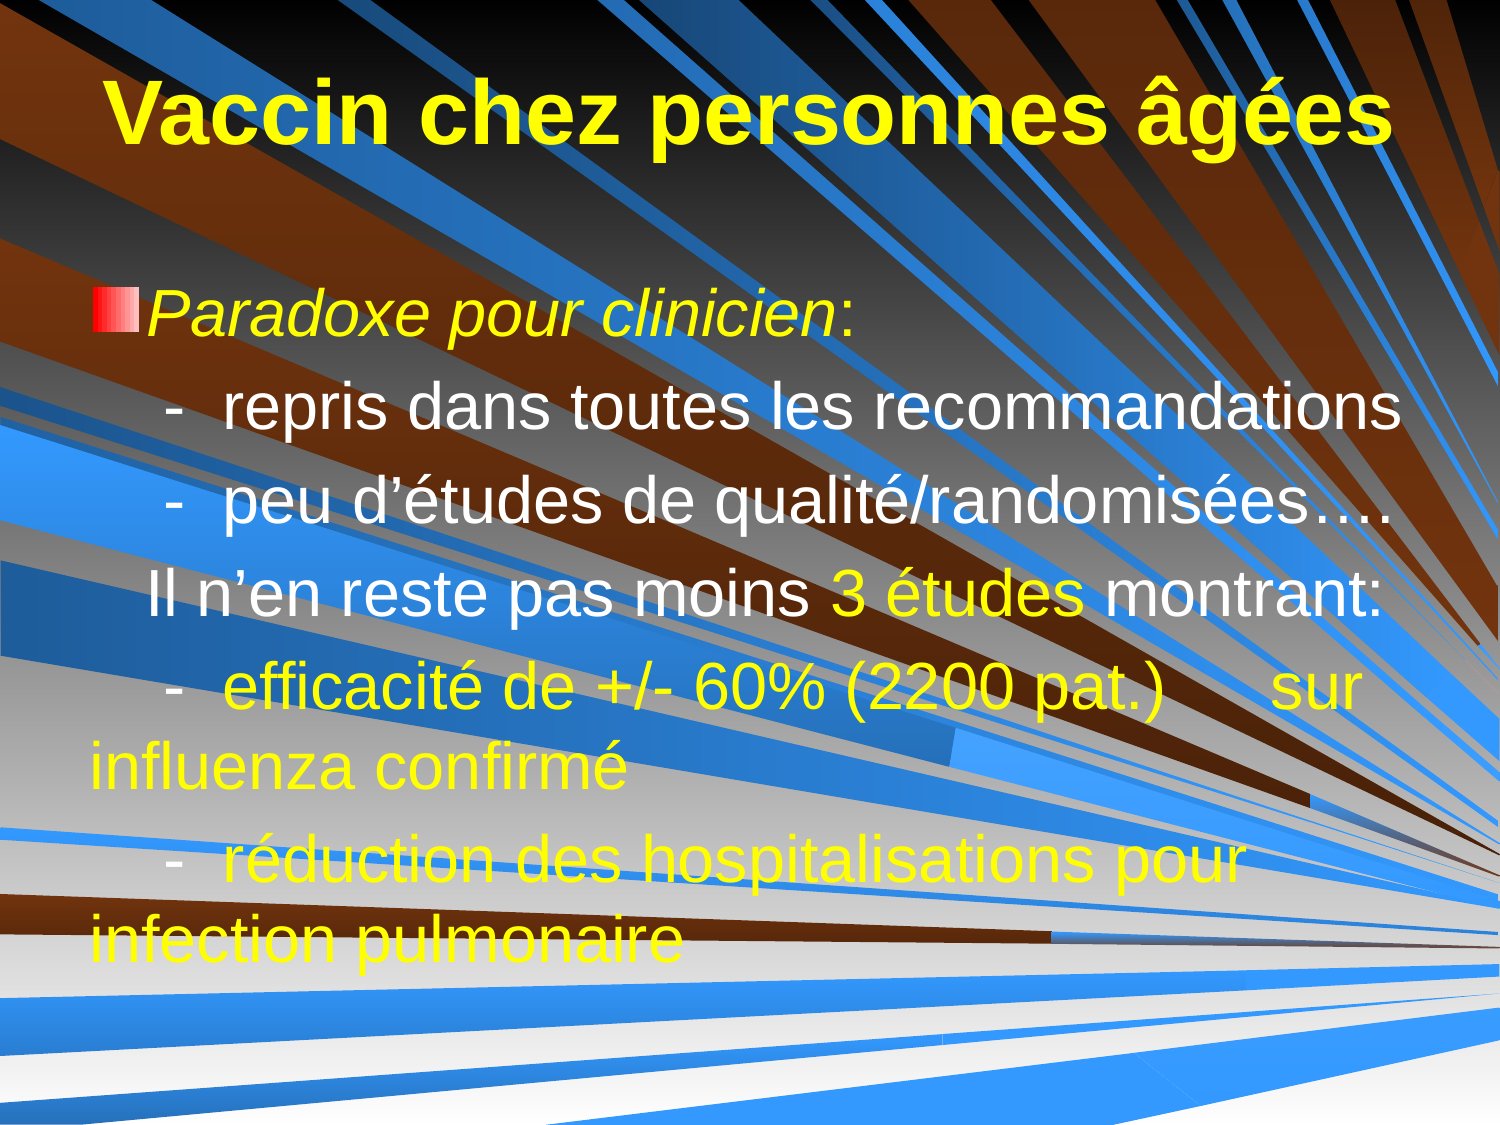

# Vaccin chez personnes âgées
Paradoxe pour clinicien:
	- repris dans toutes les recommandations
	- peu d’études de qualité/randomisées….
 Il n’en reste pas moins 3 études montrant:
 - efficacité de +/- 60% (2200 pat.)		sur influenza confirmé
 - réduction des hospitalisations pour 		infection pulmonaire